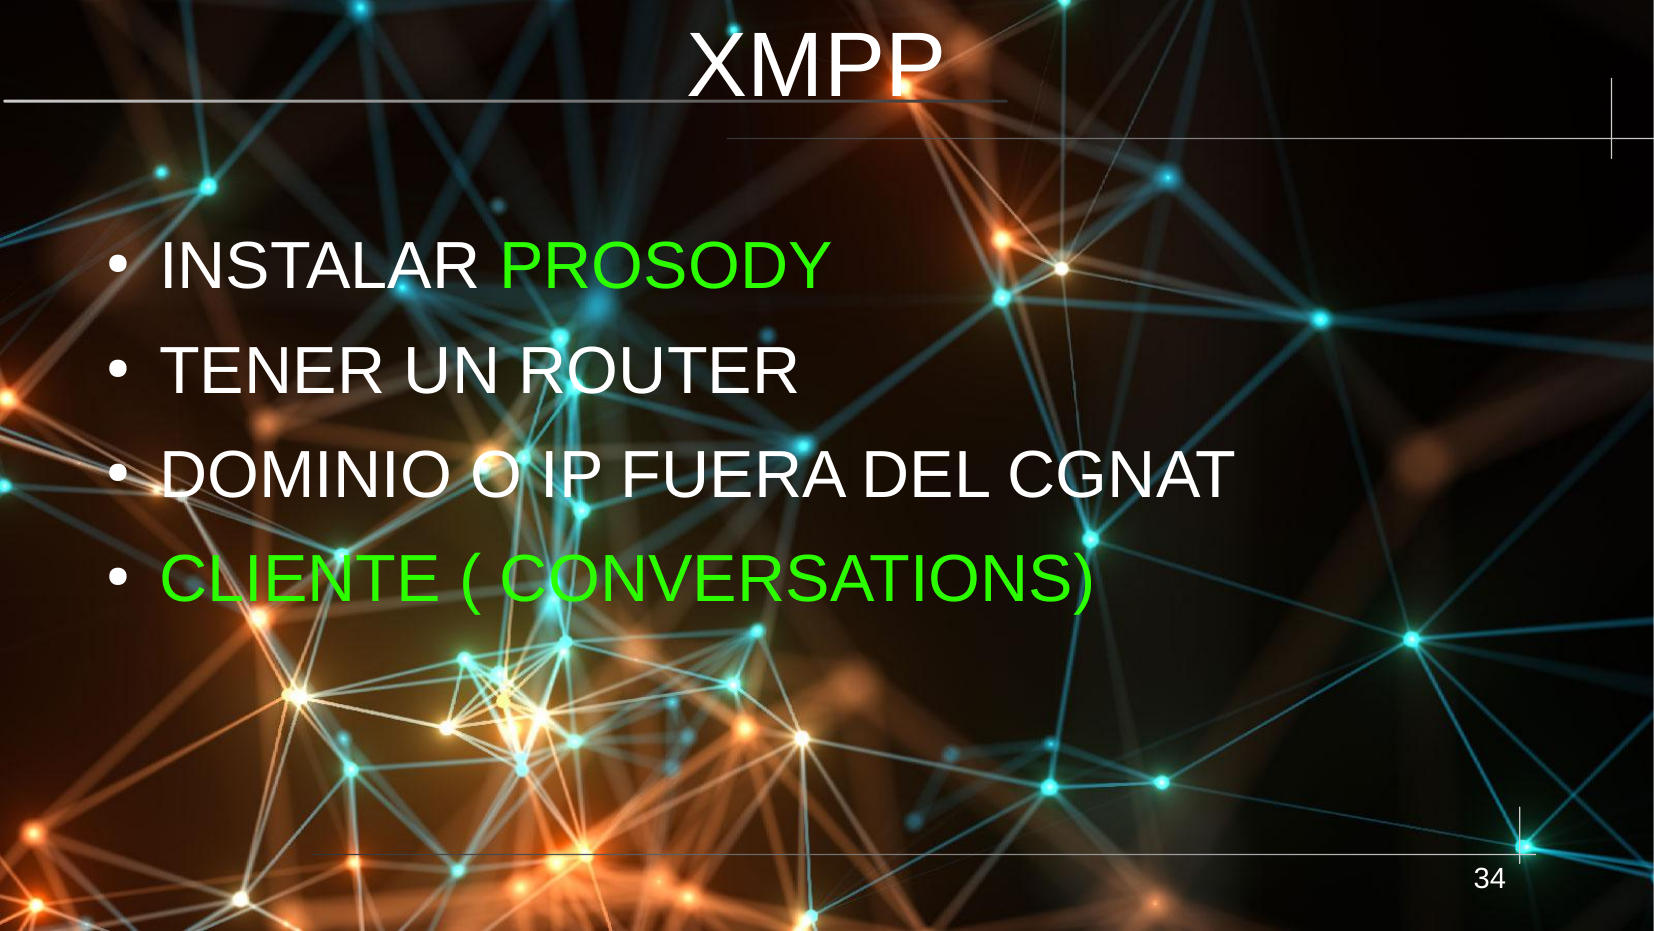

# XMPP
INSTALAR PROSODY
TENER UN ROUTER
DOMINIO O IP FUERA DEL CGNAT
CLIENTE ( CONVERSATIONS)
34